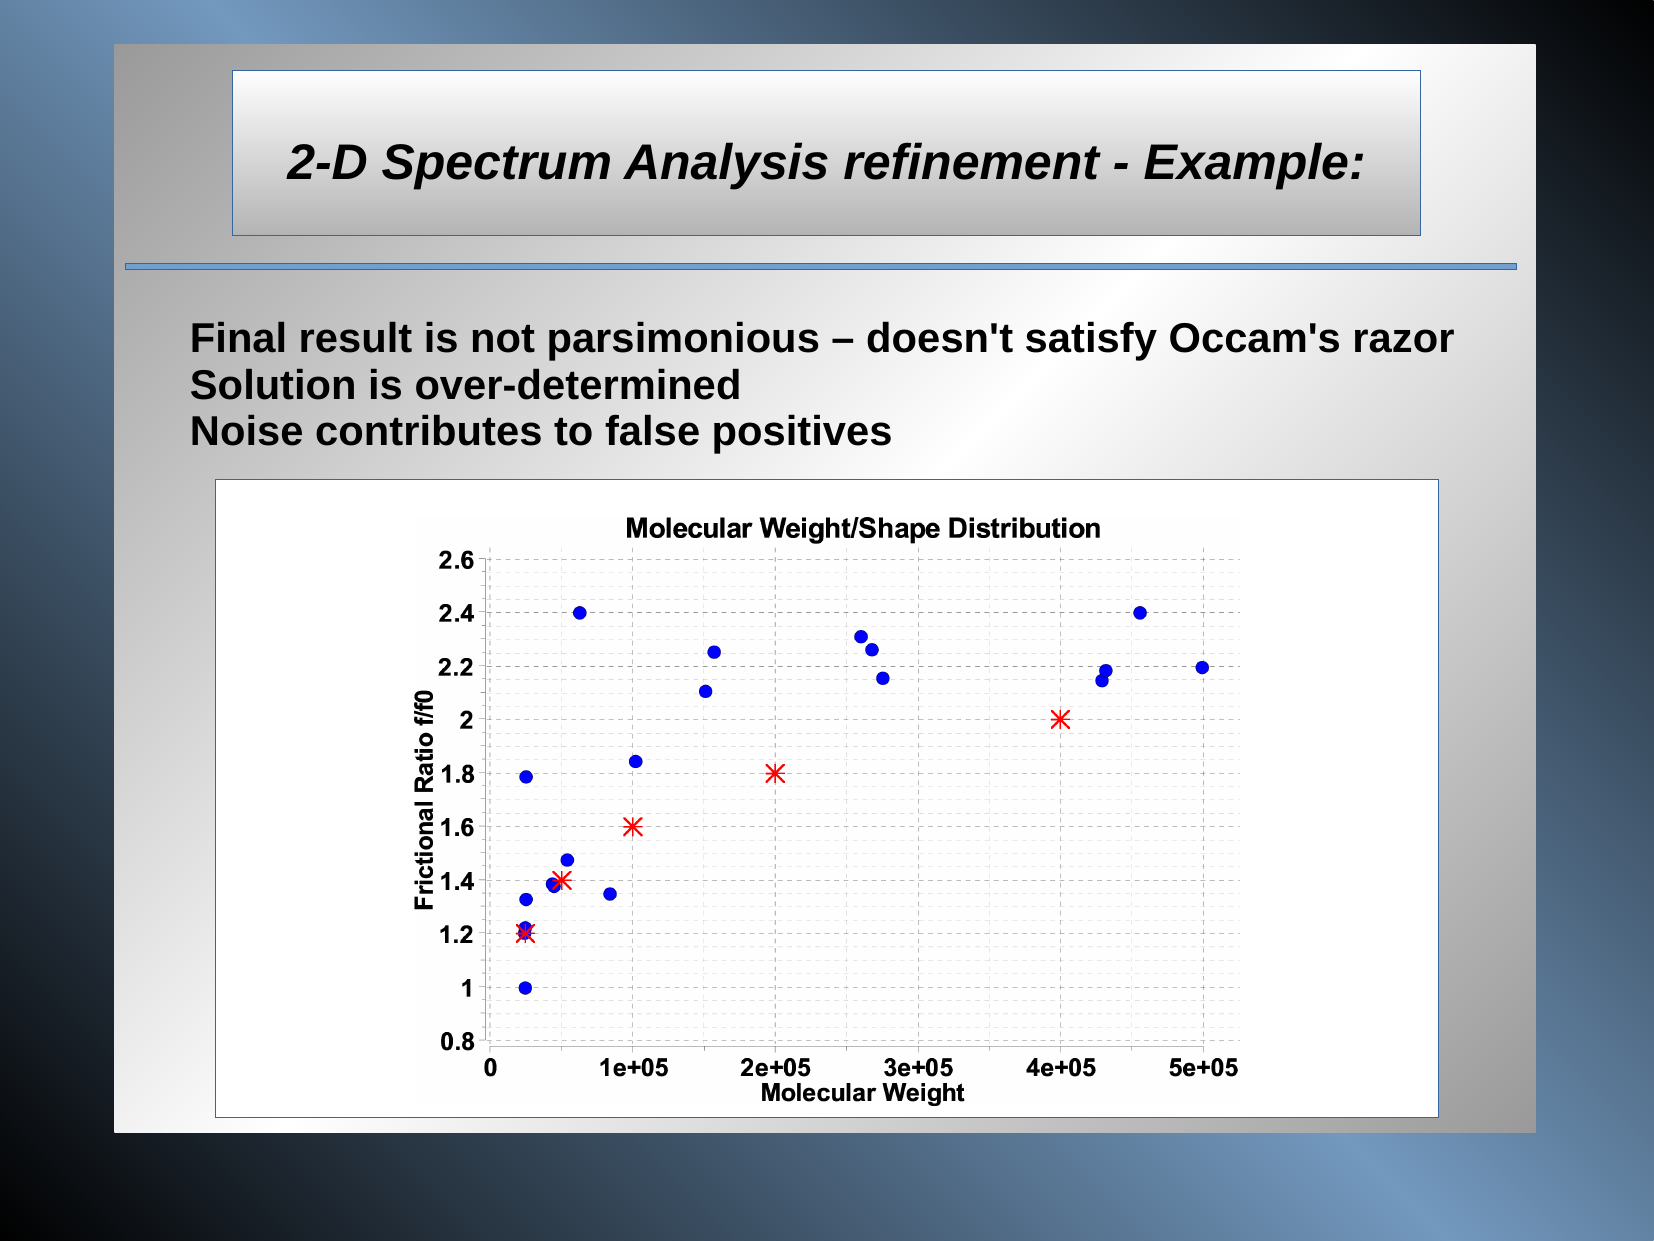

2-D Spectrum Analysis refinement - Example:
Final result is not parsimonious – doesn't satisfy Occam's razor
Solution is over-determined
Noise contributes to false positives